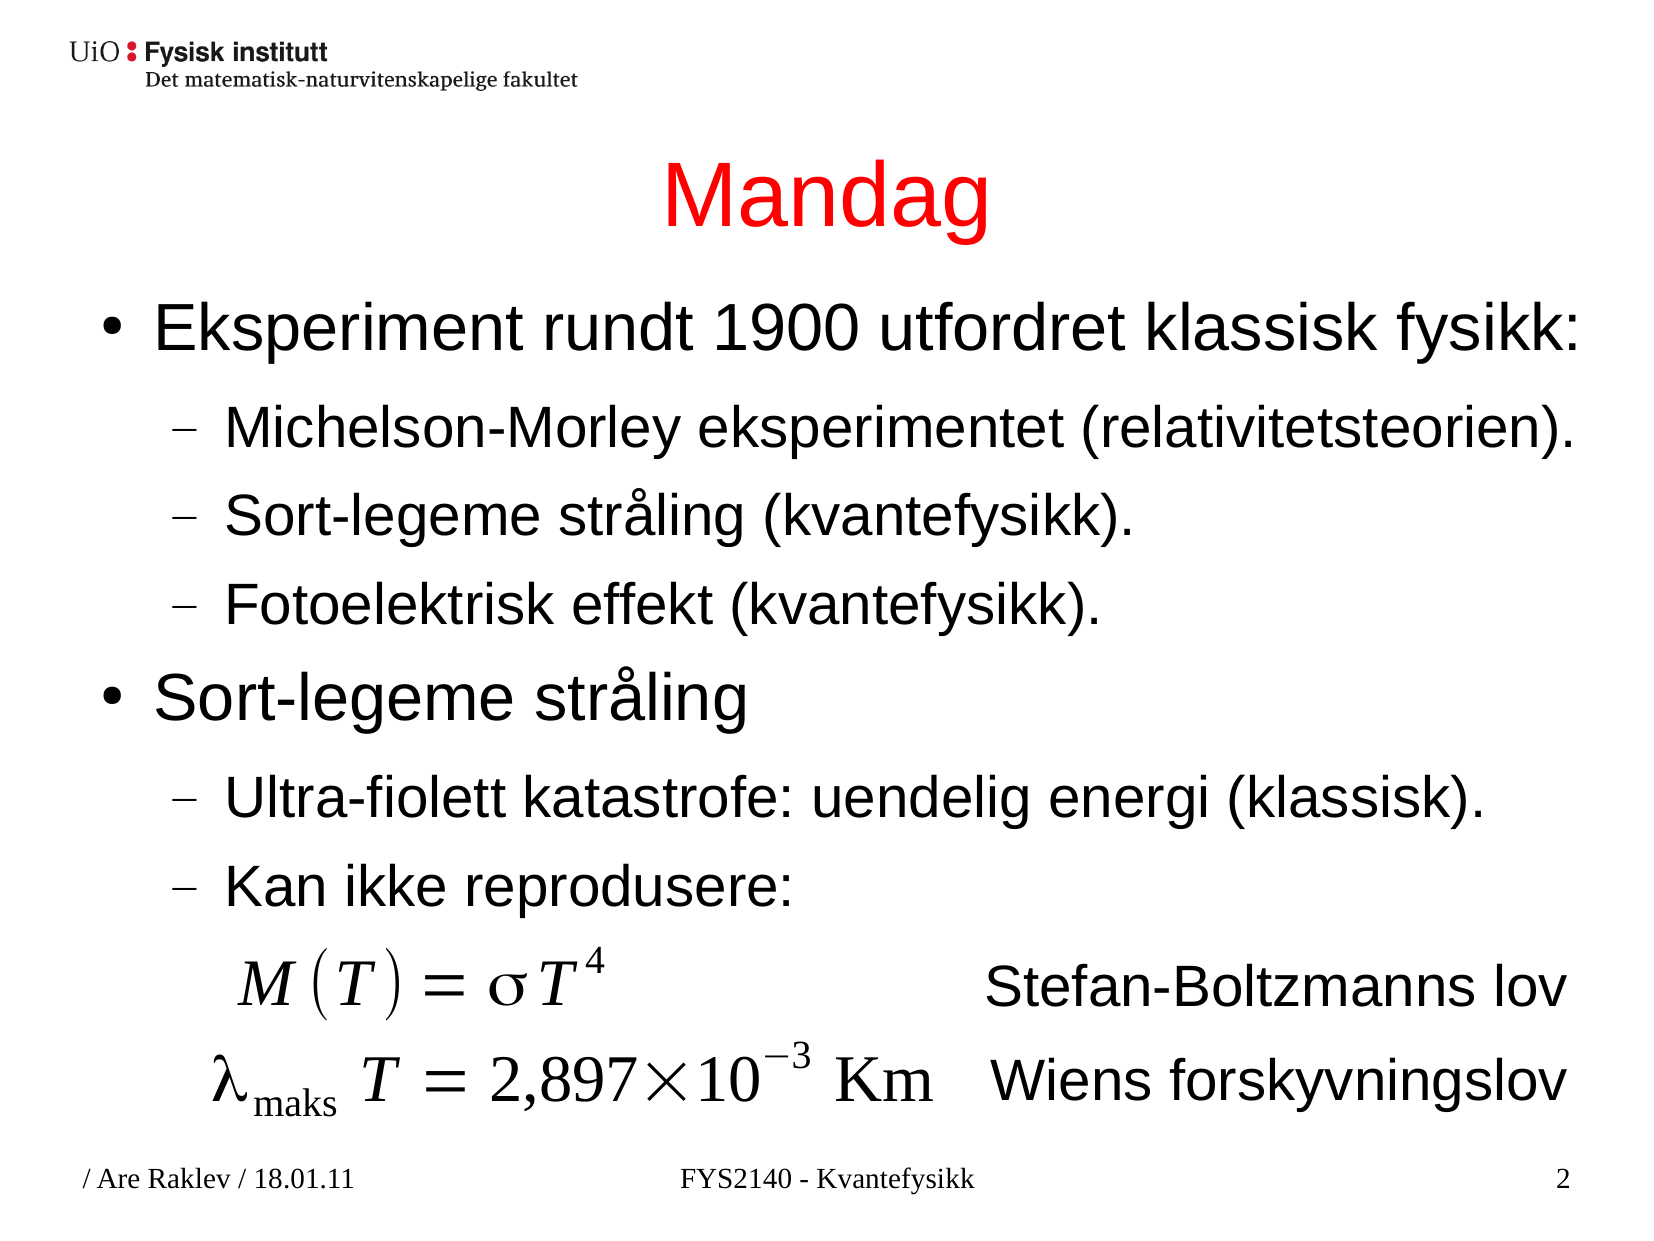

# Mandag
Eksperiment rundt 1900 utfordret klassisk fysikk:
Michelson-Morley eksperimentet (relativitetsteorien).
Sort-legeme stråling (kvantefysikk).
Fotoelektrisk effekt (kvantefysikk).
Sort-legeme stråling
Ultra-fiolett katastrofe: uendelig energi (klassisk).
Kan ikke reprodusere:
Stefan-Boltzmanns lov
Wiens forskyvningslov
/ Are Raklev / 18.01.11
FYS2140 - Kvantefysikk
2